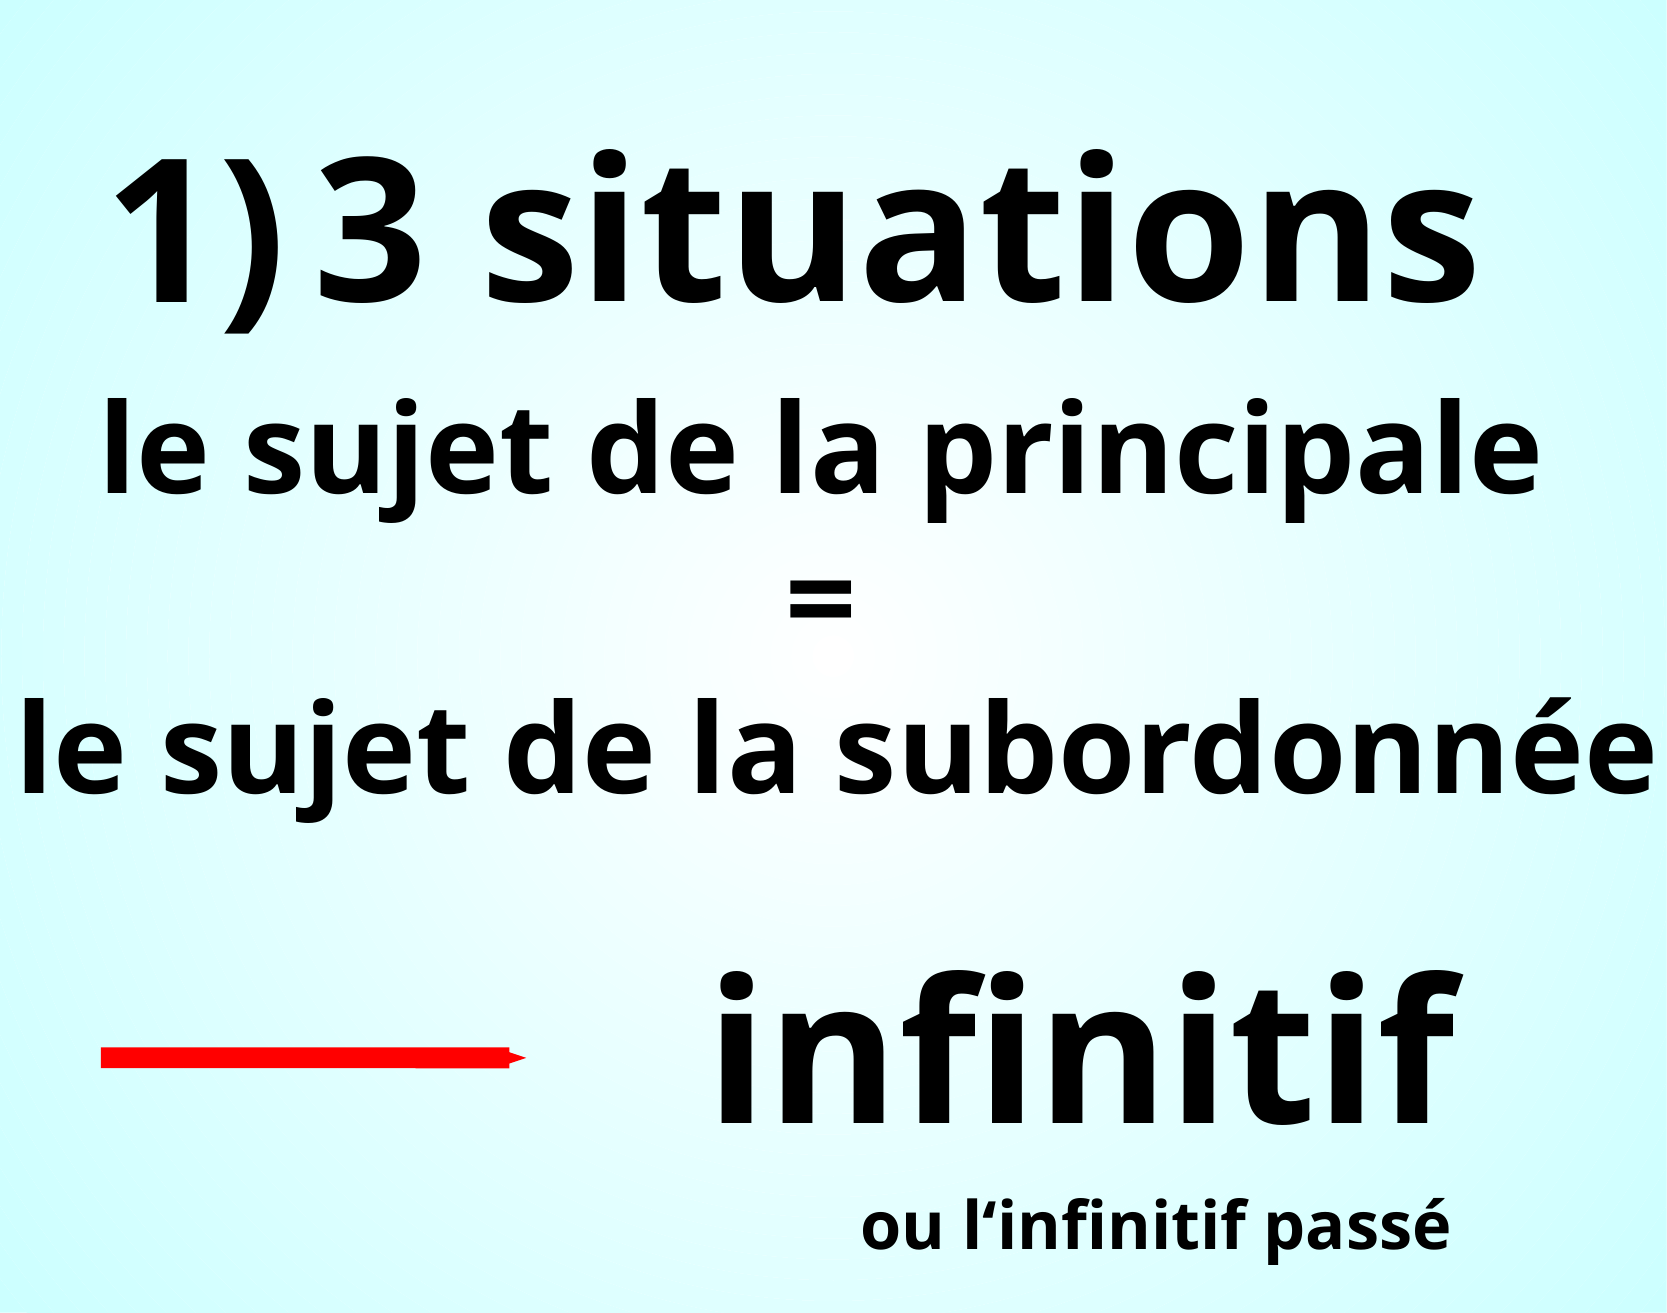

3 situations
1)
le sujet de la principale
=
le sujet de la subordonnée
infinitif
ou l‘infinitif passé